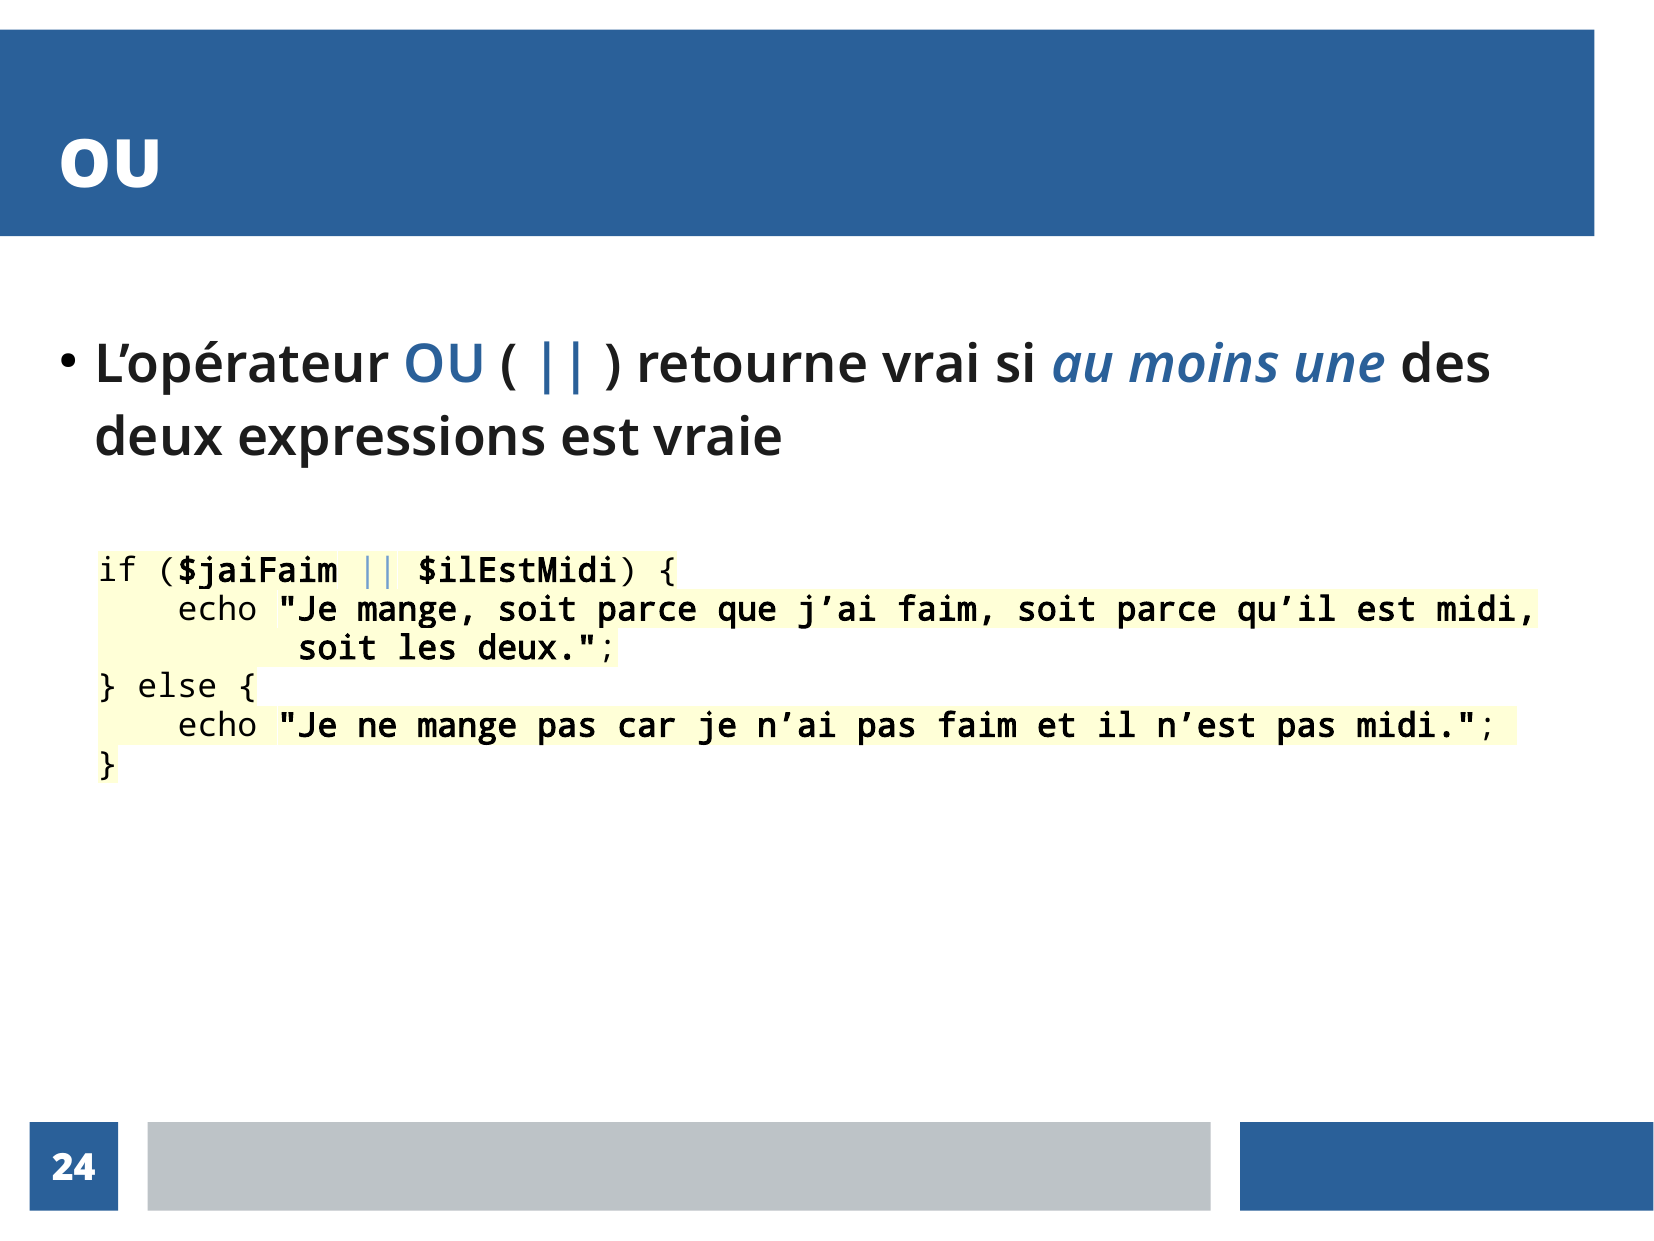

# OU
L’opérateur OU ( || ) retourne vrai si au moins une des deux expressions est vraie
if ($jaiFaim || $ilEstMidi) {
 echo "Je mange, soit parce que j’ai faim, soit parce qu’il est midi,
 soit les deux.";
} else {
 echo "Je ne mange pas car je n’ai pas faim et il n’est pas midi.";
}
24